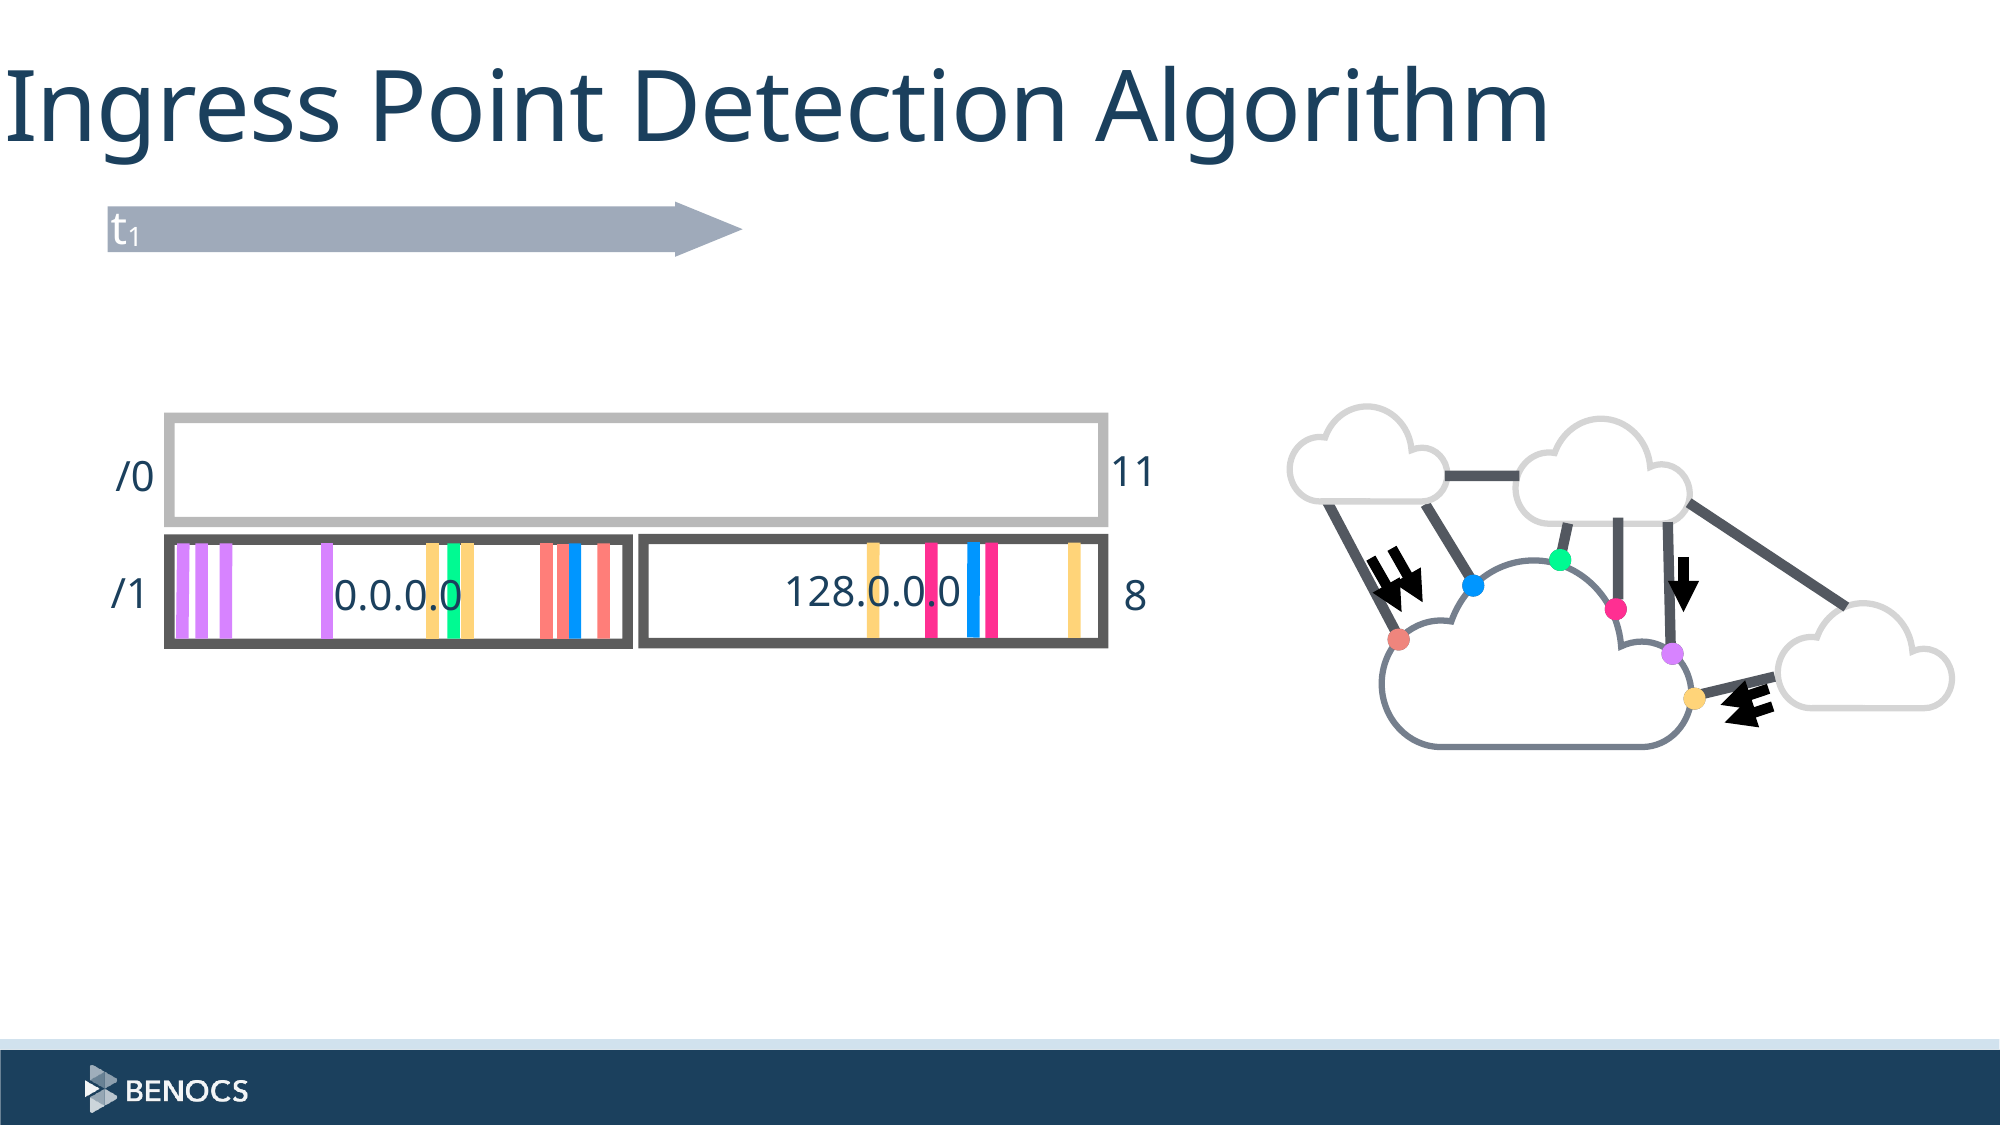

# Ingress Point Detection Algorithm
t1
11
/0
128.0.0.0
/1
8
0.0.0.0